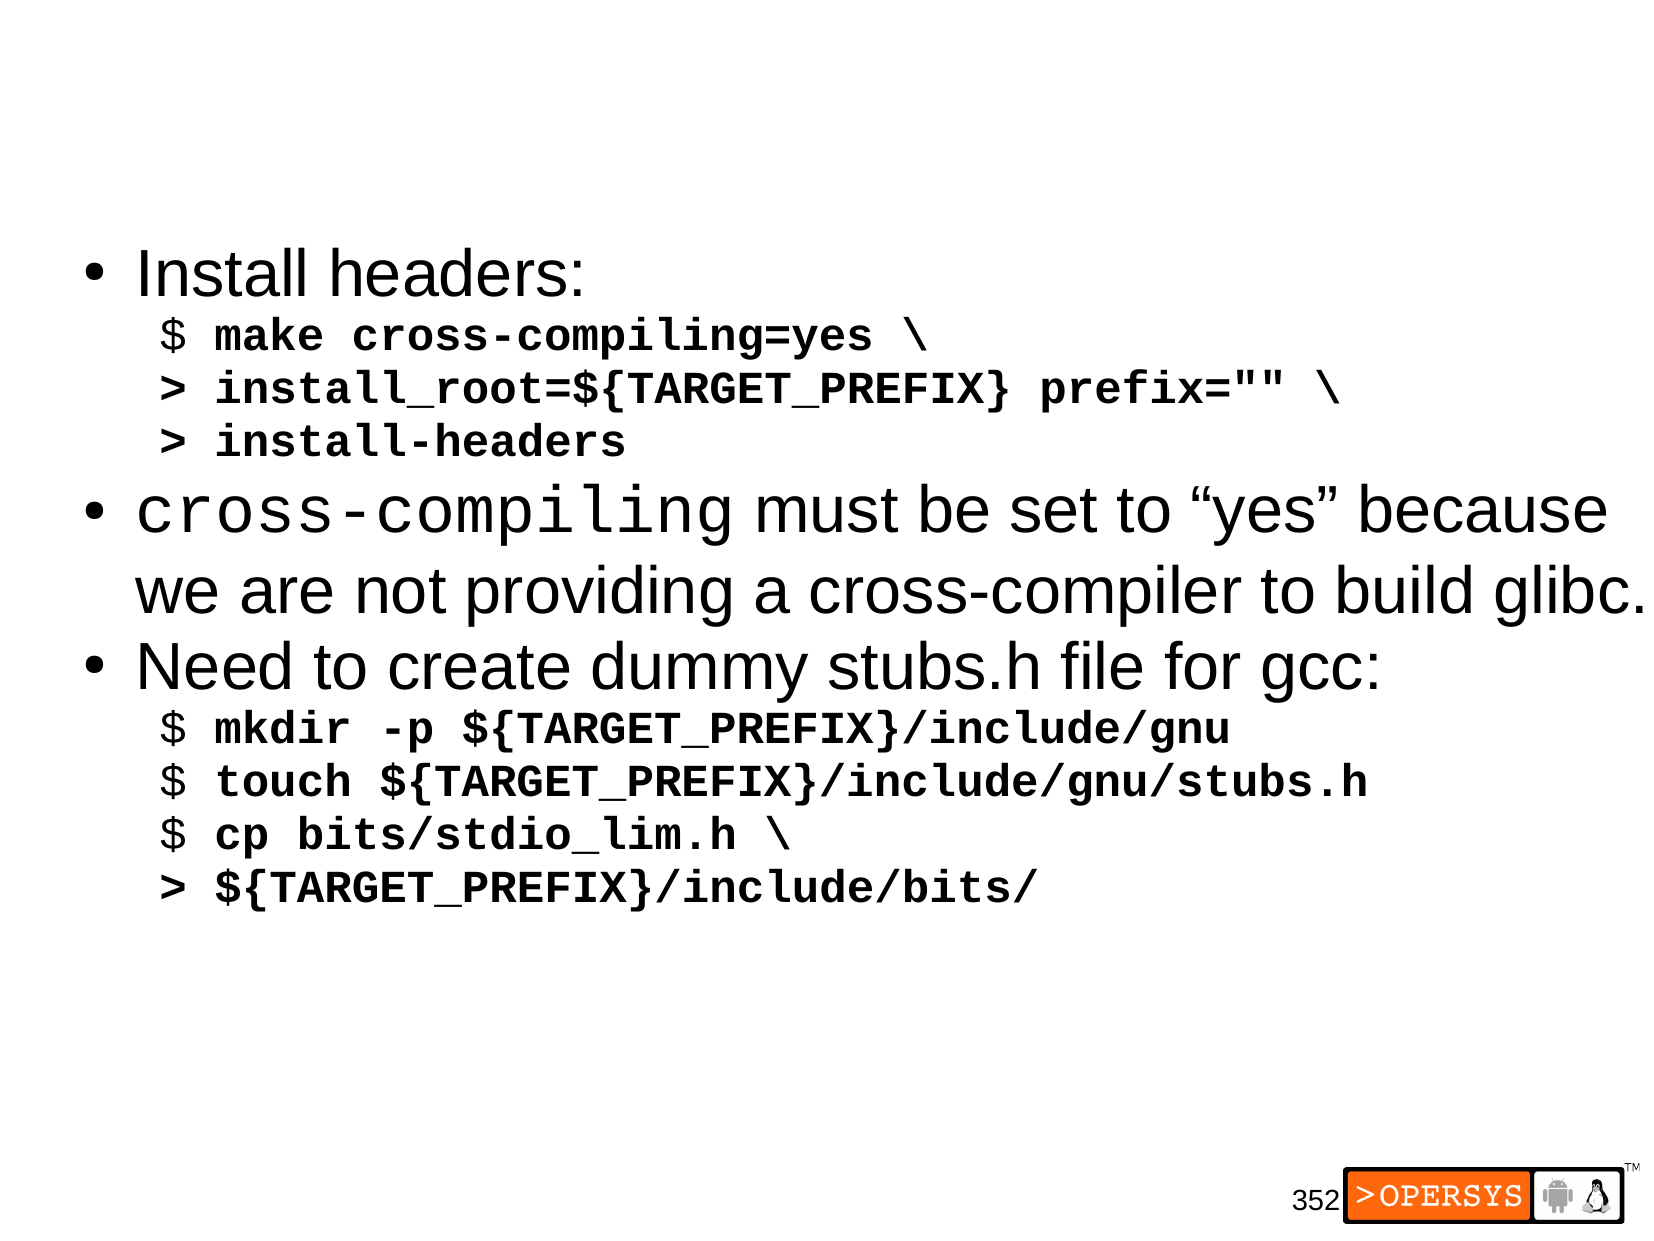

# Install headers:
$ make cross-compiling=yes \
> install_root=${TARGET_PREFIX} prefix="" \
> install-headers
cross-compiling must be set to “yes” because we are not providing a cross-compiler to build glibc.
Need to create dummy stubs.h file for gcc:
$ mkdir -p ${TARGET_PREFIX}/include/gnu
$ touch ${TARGET_PREFIX}/include/gnu/stubs.h
$ cp bits/stdio_lim.h \
> ${TARGET_PREFIX}/include/bits/